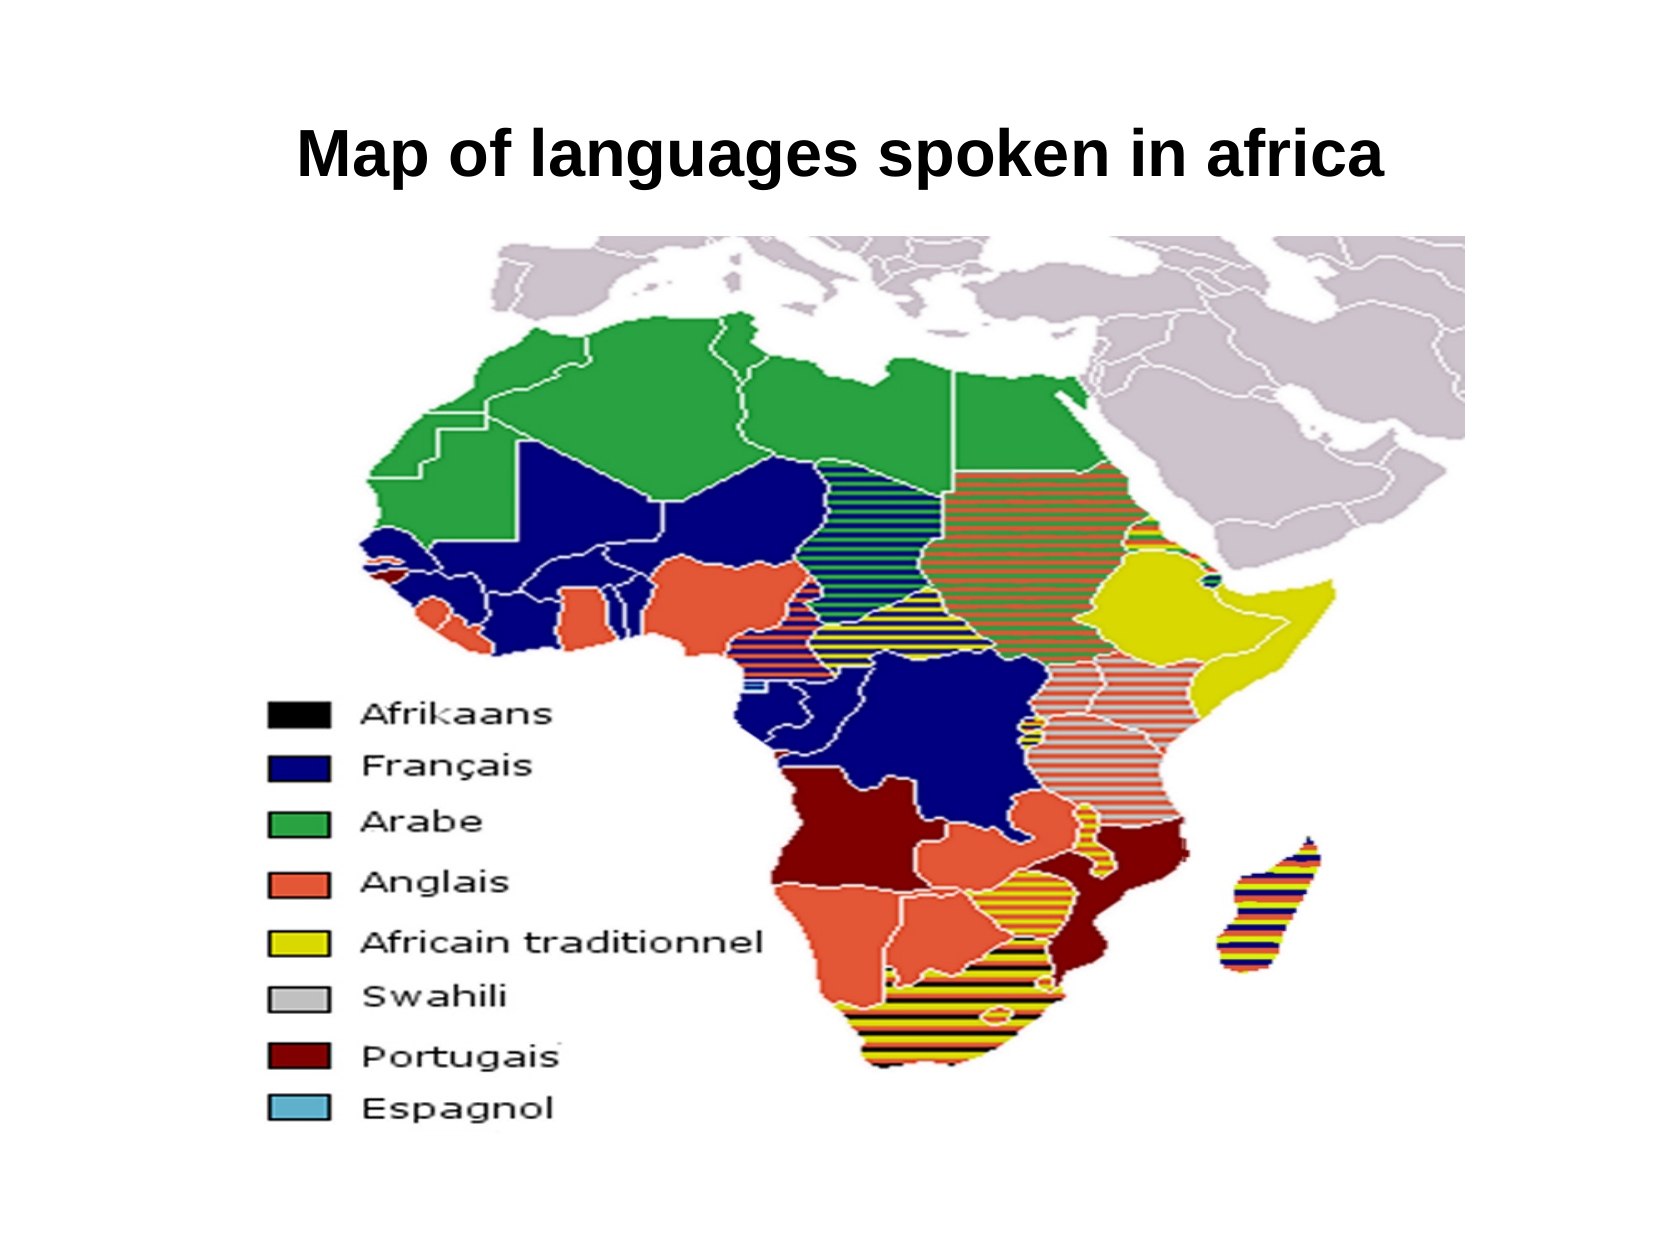

# Map of languages spoken in africa